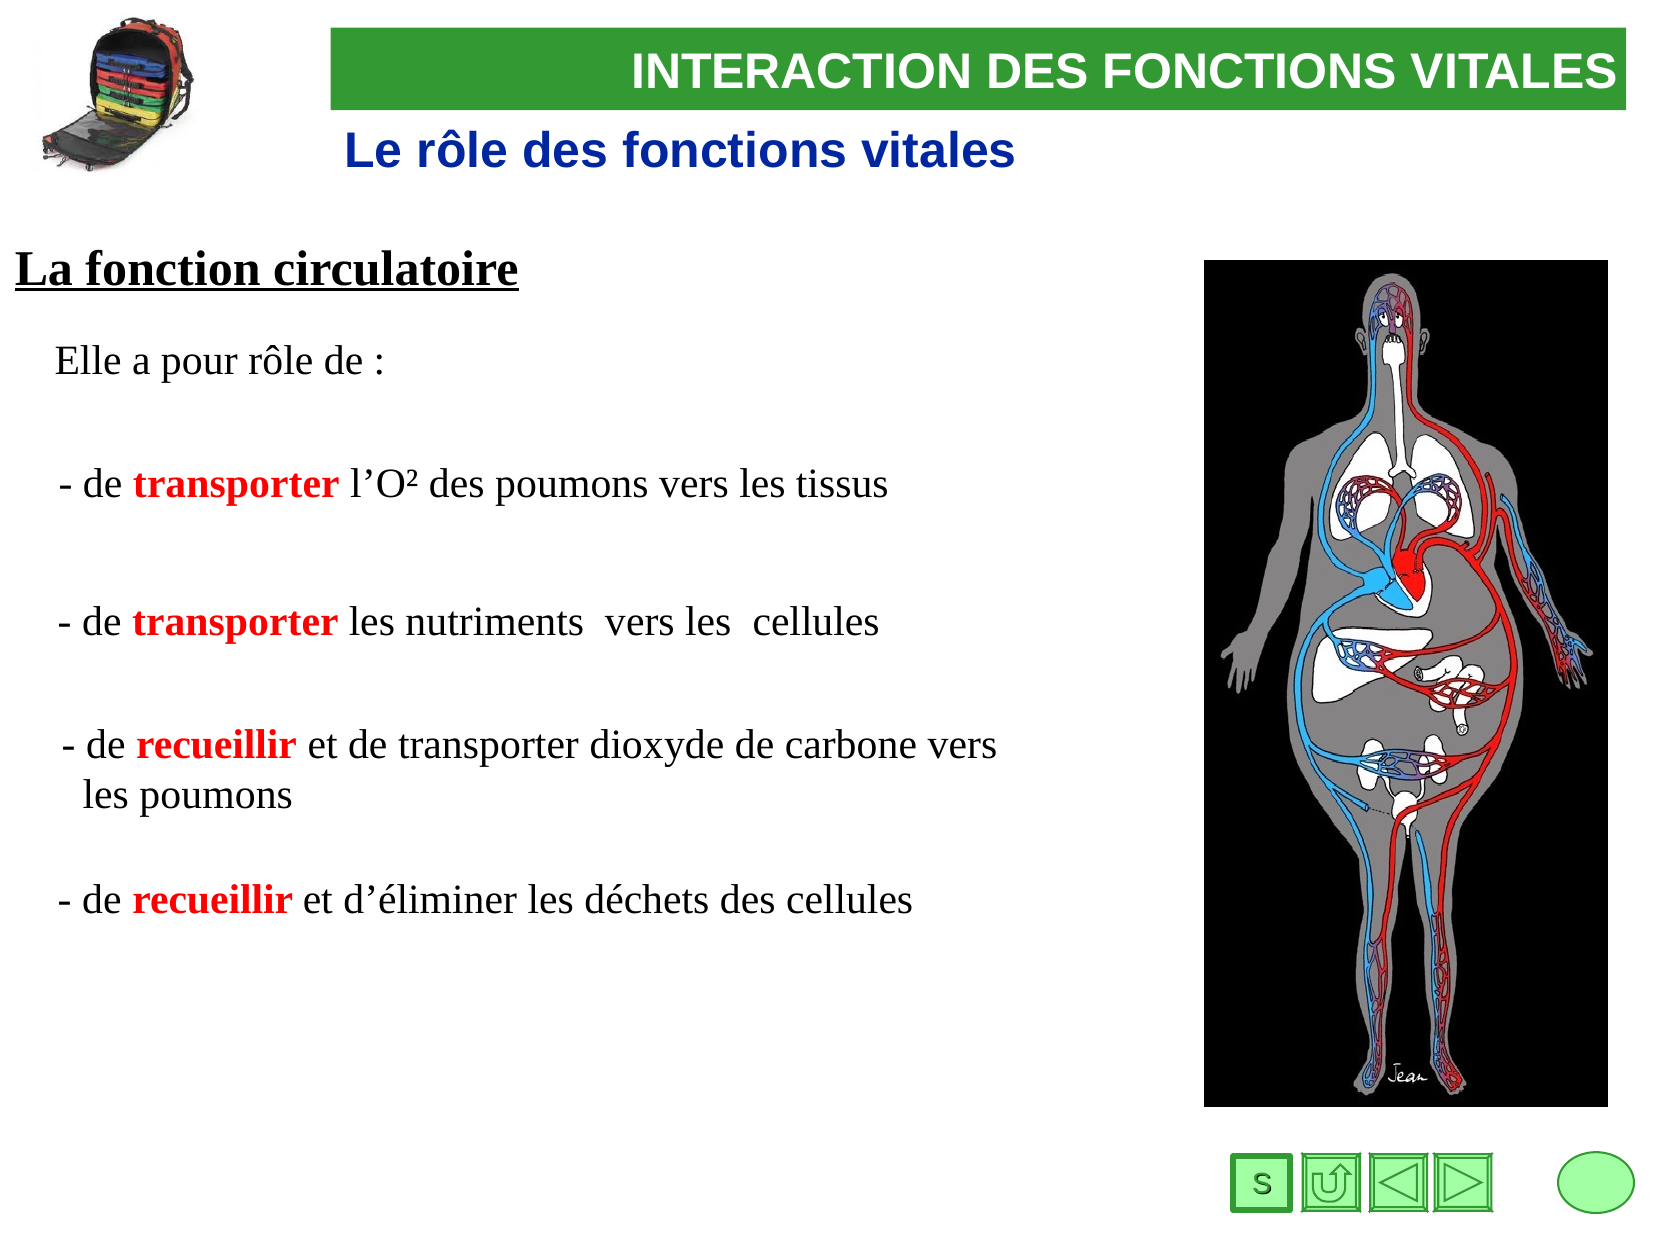

# INTERACTION DES FONCTIONS VITALES
Le rôle des fonctions vitales
La fonction circulatoire
Elle a pour rôle de :
- de transporter l’O² des poumons vers les tissus
- de transporter les nutriments vers les cellules
- de recueillir et de transporter dioxyde de carbone vers
 les poumons
 - de recueillir et d’éliminer les déchets des cellules